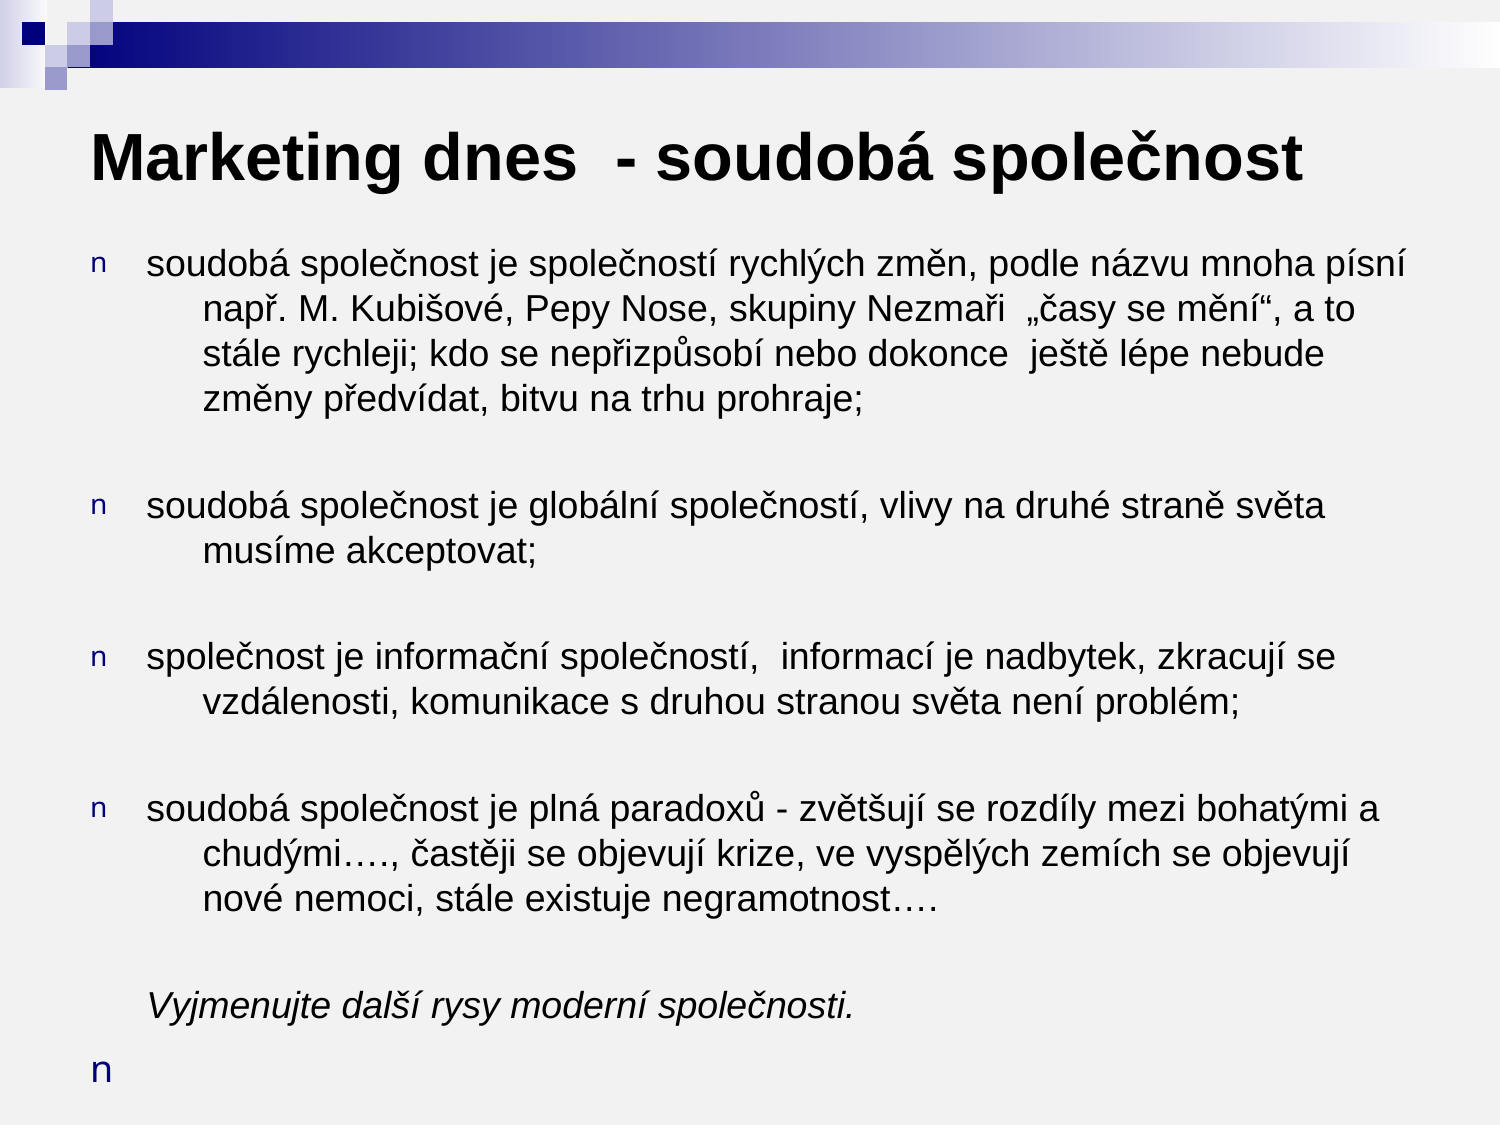

# Marketing dnes - soudobá společnost
soudobá společnost je společností rychlých změn, podle názvu mnoha písní např. M. Kubišové, Pepy Nose, skupiny Nezmaři „časy se mění“, a to stále rychleji; kdo se nepřizpůsobí nebo dokonce ještě lépe nebude změny předvídat, bitvu na trhu prohraje;
soudobá společnost je globální společností, vlivy na druhé straně světa musíme akceptovat;
společnost je informační společností, informací je nadbytek, zkracují se vzdálenosti, komunikace s druhou stranou světa není problém;
soudobá společnost je plná paradoxů - zvětšují se rozdíly mezi bohatými a chudými…., častěji se objevují krize, ve vyspělých zemích se objevují nové nemoci, stále existuje negramotnost….
Vyjmenujte další rysy moderní společnosti.